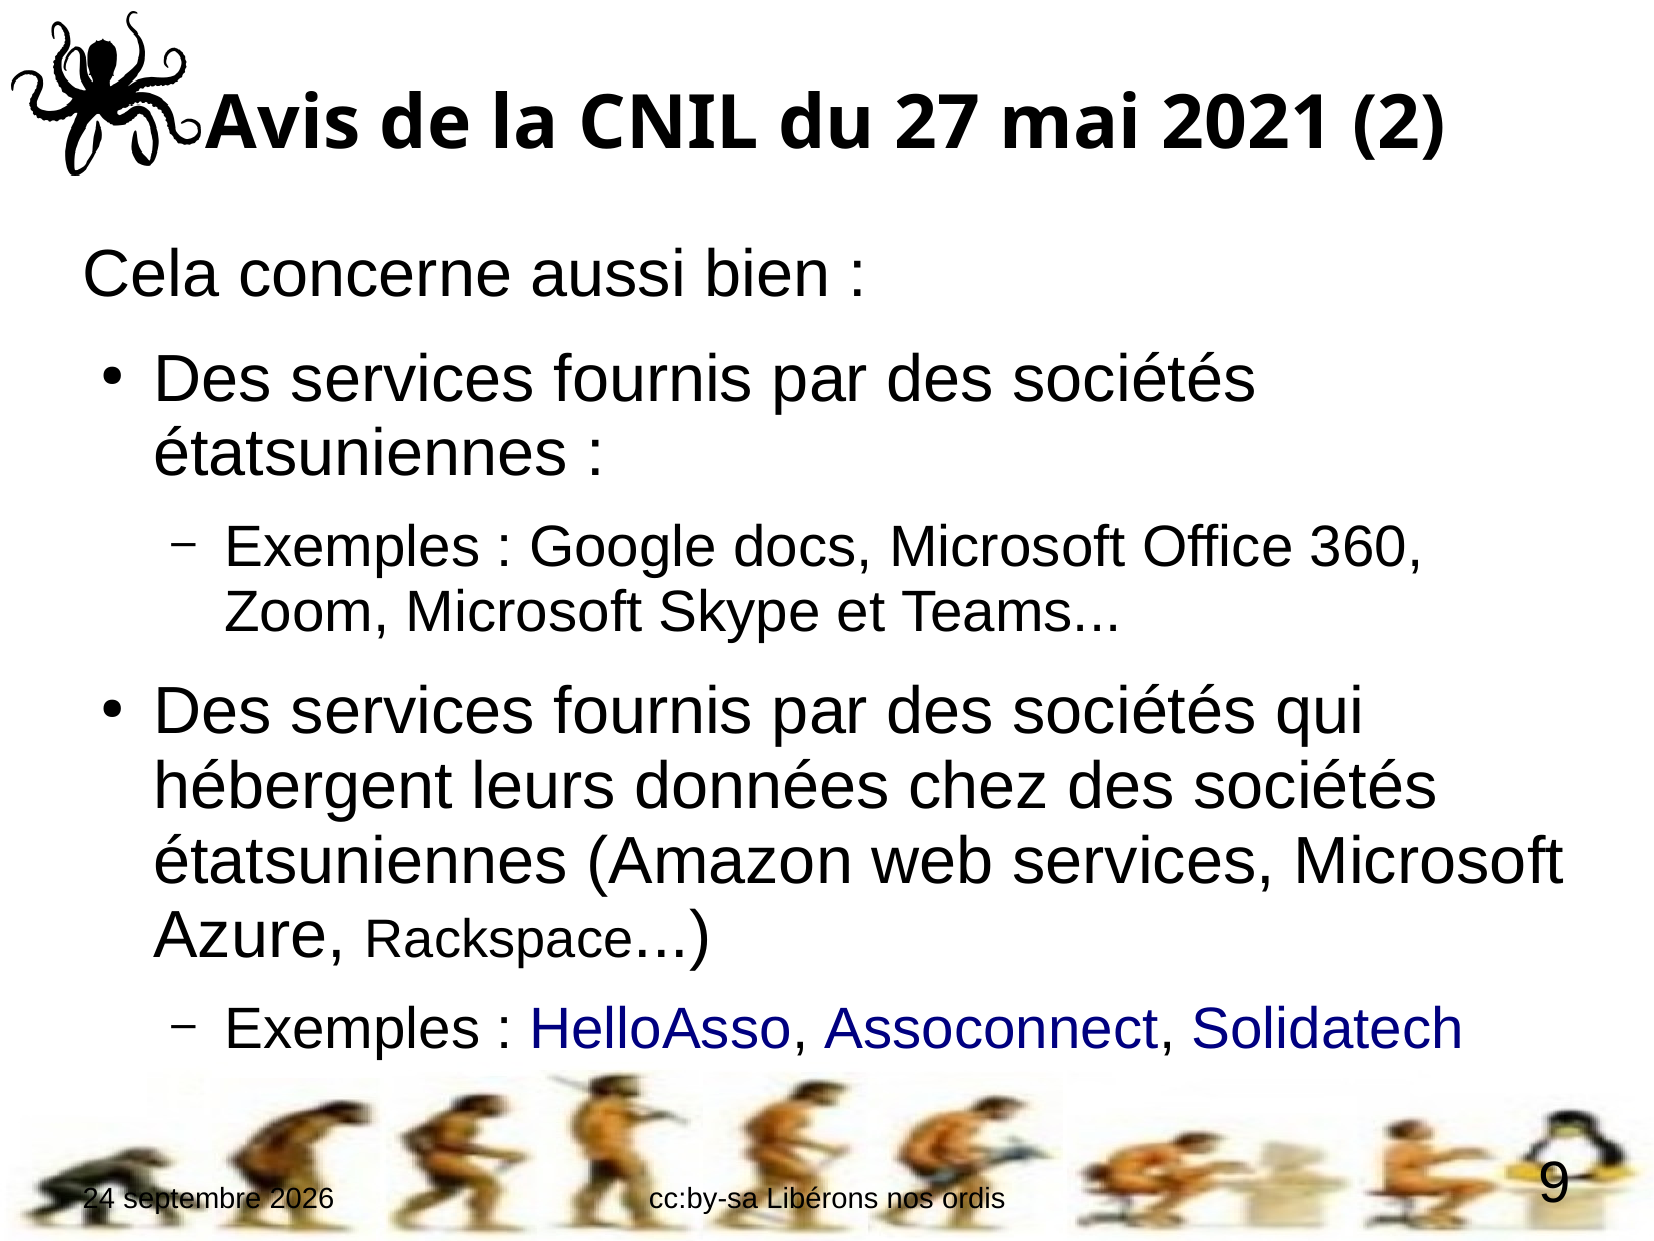

# Avis de la CNIL du 27 mai 2021 (2)
Cela concerne aussi bien :
Des services fournis par des sociétés étatsuniennes :
Exemples : Google docs, Microsoft Office 360, Zoom, Microsoft Skype et Teams...
Des services fournis par des sociétés qui hébergent leurs données chez des sociétés étatsuniennes (Amazon web services, Microsoft Azure, Rackspace...)
Exemples : HelloAsso, Assoconnect, Solidatech
cc:by-sa Libérons nos ordis
9